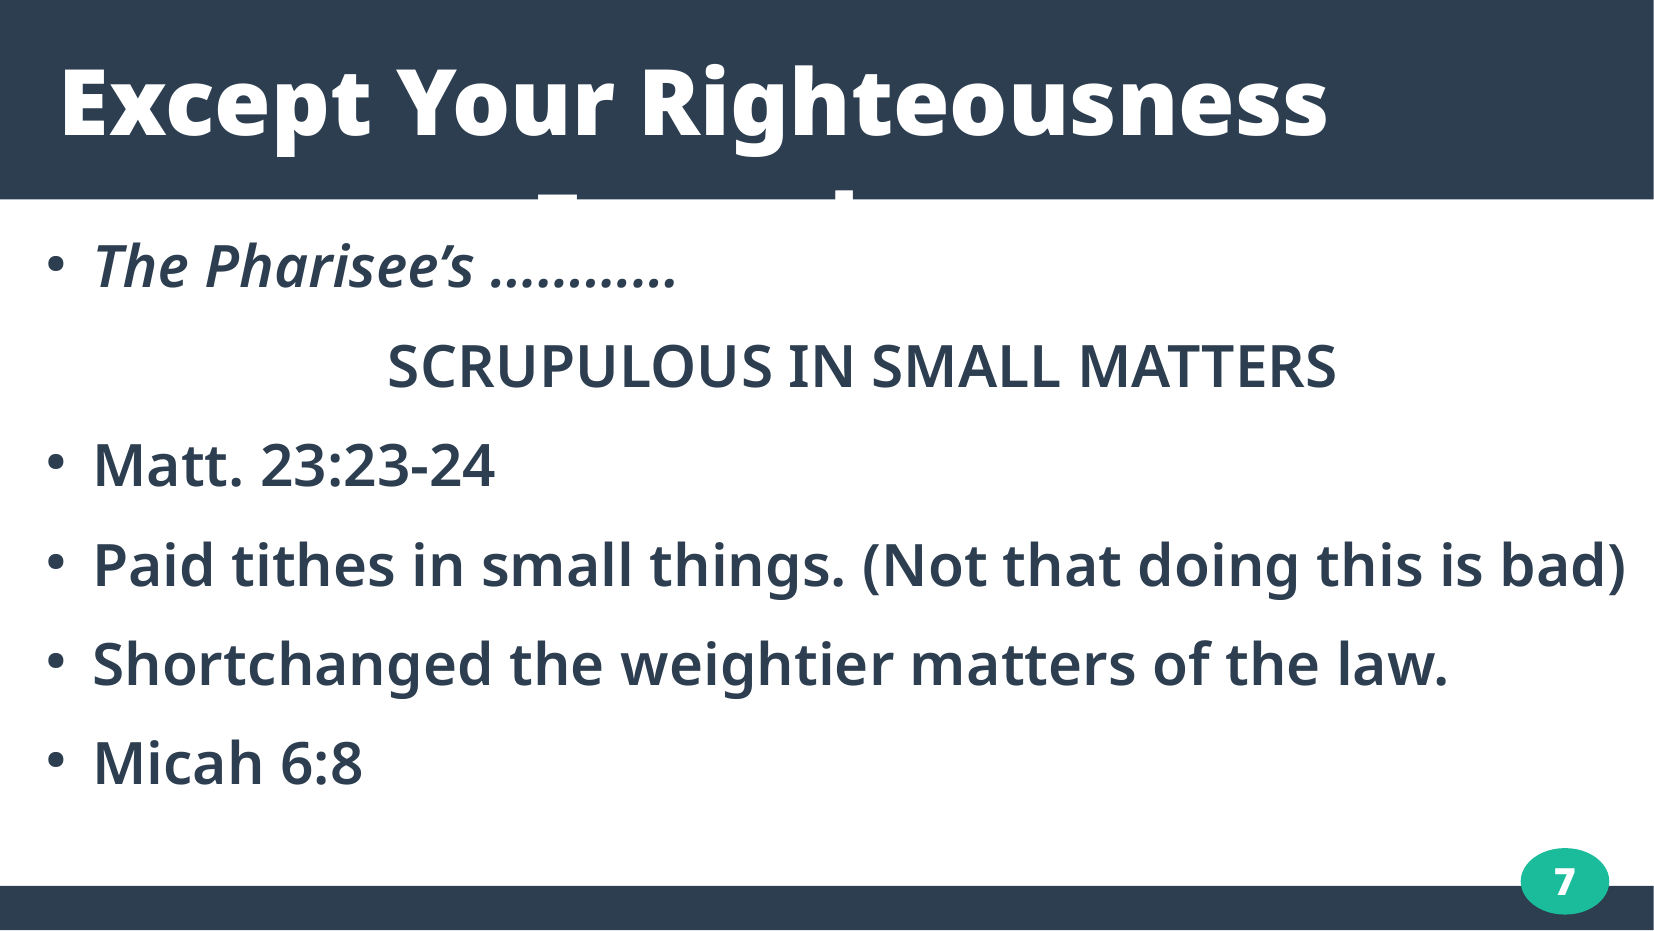

# Except Your Righteousness Exceed
The Pharisee’s …………
SCRUPULOUS IN SMALL MATTERS
Matt. 23:23-24
Paid tithes in small things. (Not that doing this is bad)
Shortchanged the weightier matters of the law.
Micah 6:8
7